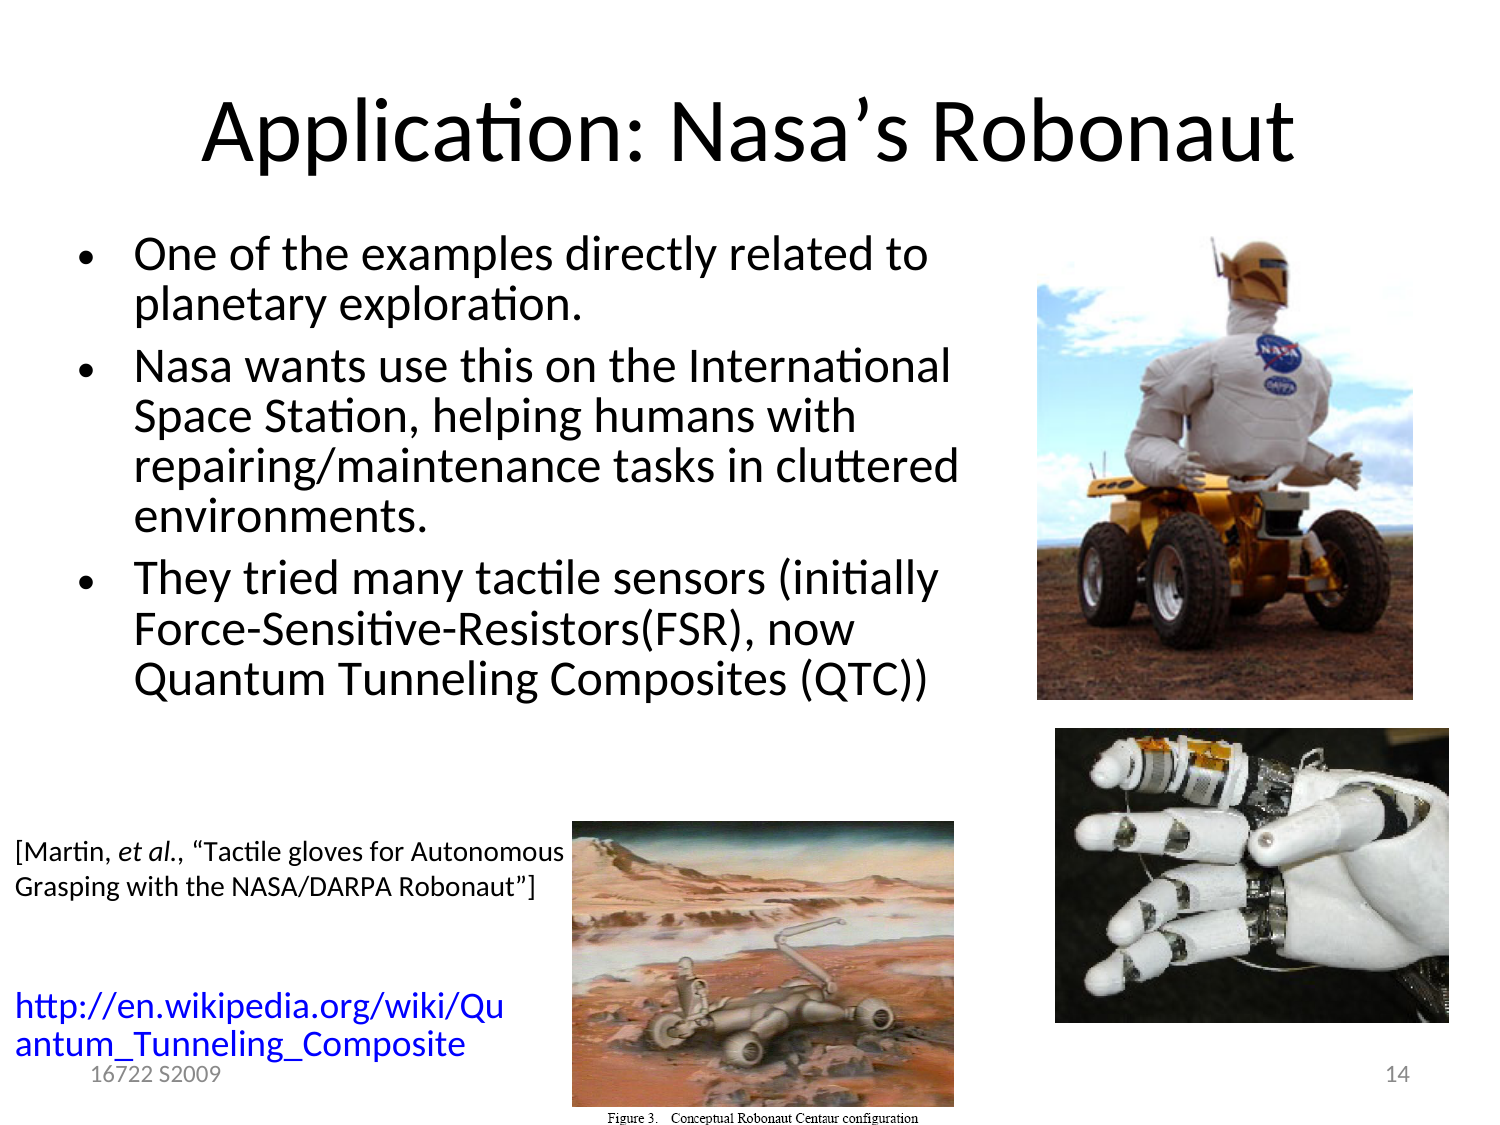

# Application: Nasa’s Robonaut
One of the examples directly related to planetary exploration.
Nasa wants use this on the International Space Station, helping humans with repairing/maintenance tasks in cluttered environments.
They tried many tactile sensors (initially Force-Sensitive-Resistors(FSR), now Quantum Tunneling Composites (QTC))
[Martin, et al., “Tactile gloves for Autonomous Grasping with the NASA/DARPA Robonaut”]
http://en.wikipedia.org/wiki/Quantum_Tunneling_Composite
16722 S2009
Tactile Sensors